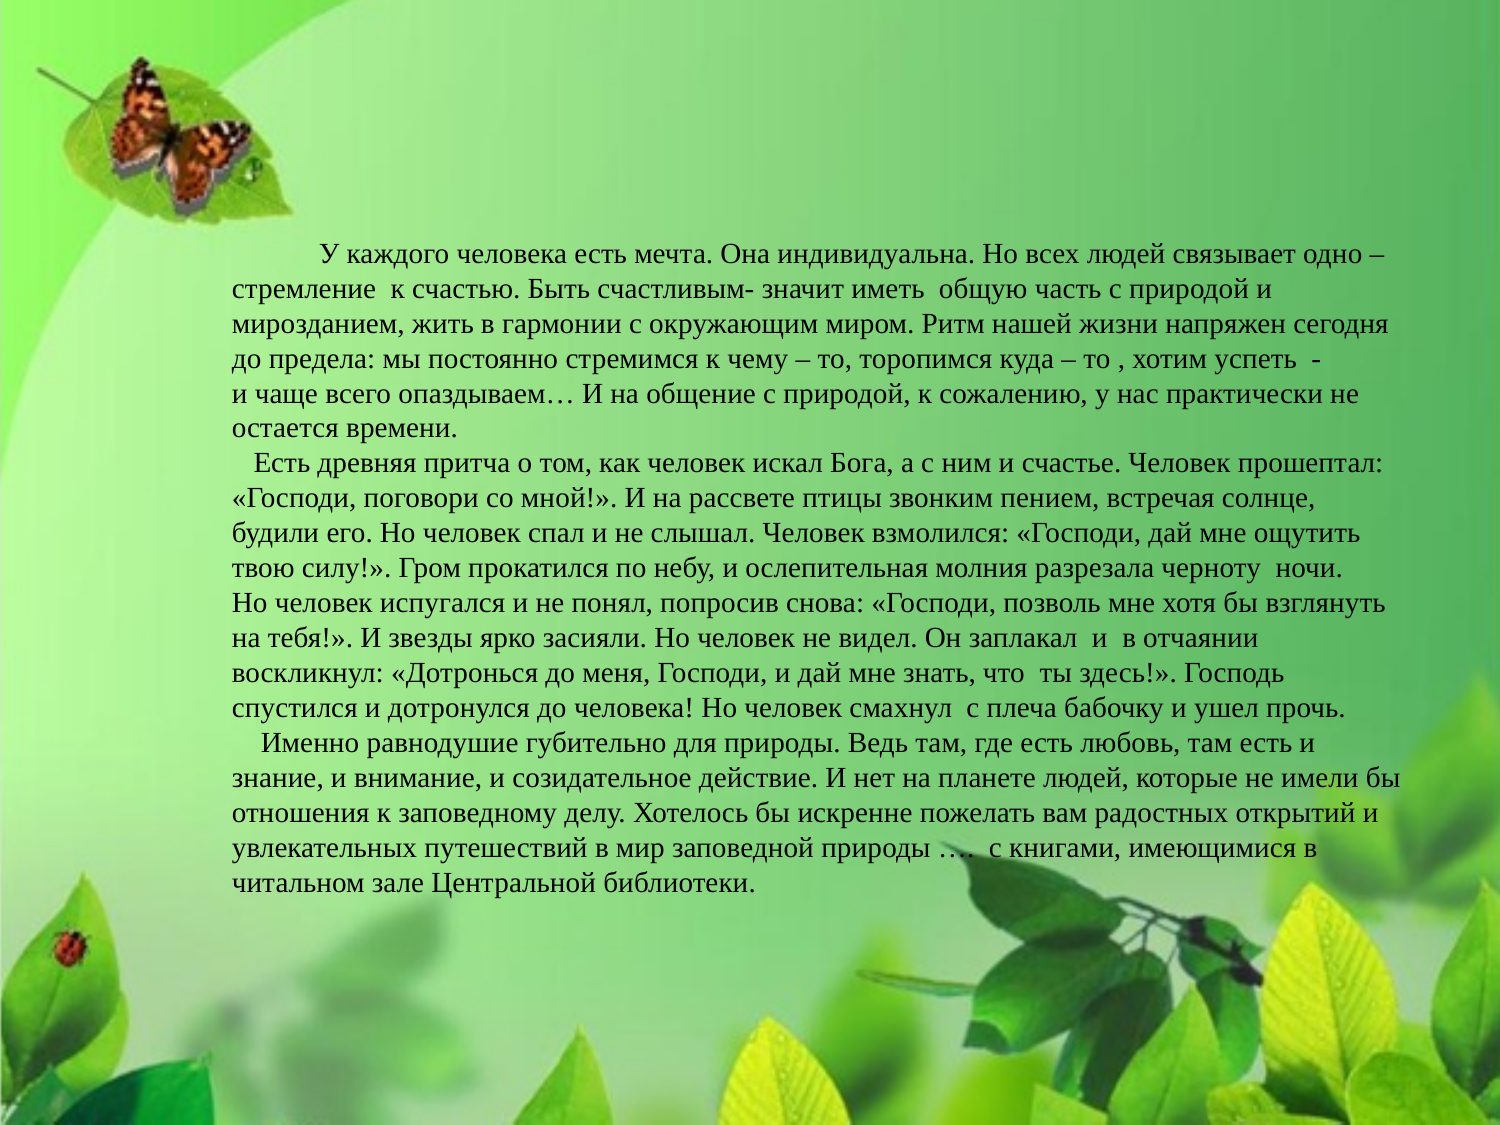

#
 У каждого человека есть мечта. Она индивидуальна. Но всех людей связывает одно – стремление к счастью. Быть счастливым- значит иметь общую часть с природой и мирозданием, жить в гармонии с окружающим миром. Ритм нашей жизни напряжен сегодня до предела: мы постоянно стремимся к чему – то, торопимся куда – то , хотим успеть -
и чаще всего опаздываем… И на общение с природой, к сожалению, у нас практически не остается времени.
 Есть древняя притча о том, как человек искал Бога, а с ним и счастье. Человек прошептал: «Господи, поговори со мной!». И на рассвете птицы звонким пением, встречая солнце, будили его. Но человек спал и не слышал. Человек взмолился: «Господи, дай мне ощутить твою силу!». Гром прокатился по небу, и ослепительная молния разрезала черноту ночи.
Но человек испугался и не понял, попросив снова: «Господи, позволь мне хотя бы взглянуть на тебя!». И звезды ярко засияли. Но человек не видел. Он заплакал и в отчаянии воскликнул: «Дотронься до меня, Господи, и дай мне знать, что ты здесь!». Господь спустился и дотронулся до человека! Но человек смахнул с плеча бабочку и ушел прочь.
 Именно равнодушие губительно для природы. Ведь там, где есть любовь, там есть и знание, и внимание, и созидательное действие. И нет на планете людей, которые не имели бы отношения к заповедному делу. Хотелось бы искренне пожелать вам радостных открытий и увлекательных путешествий в мир заповедной природы …. с книгами, имеющимися в читальном зале Центральной библиотеки.